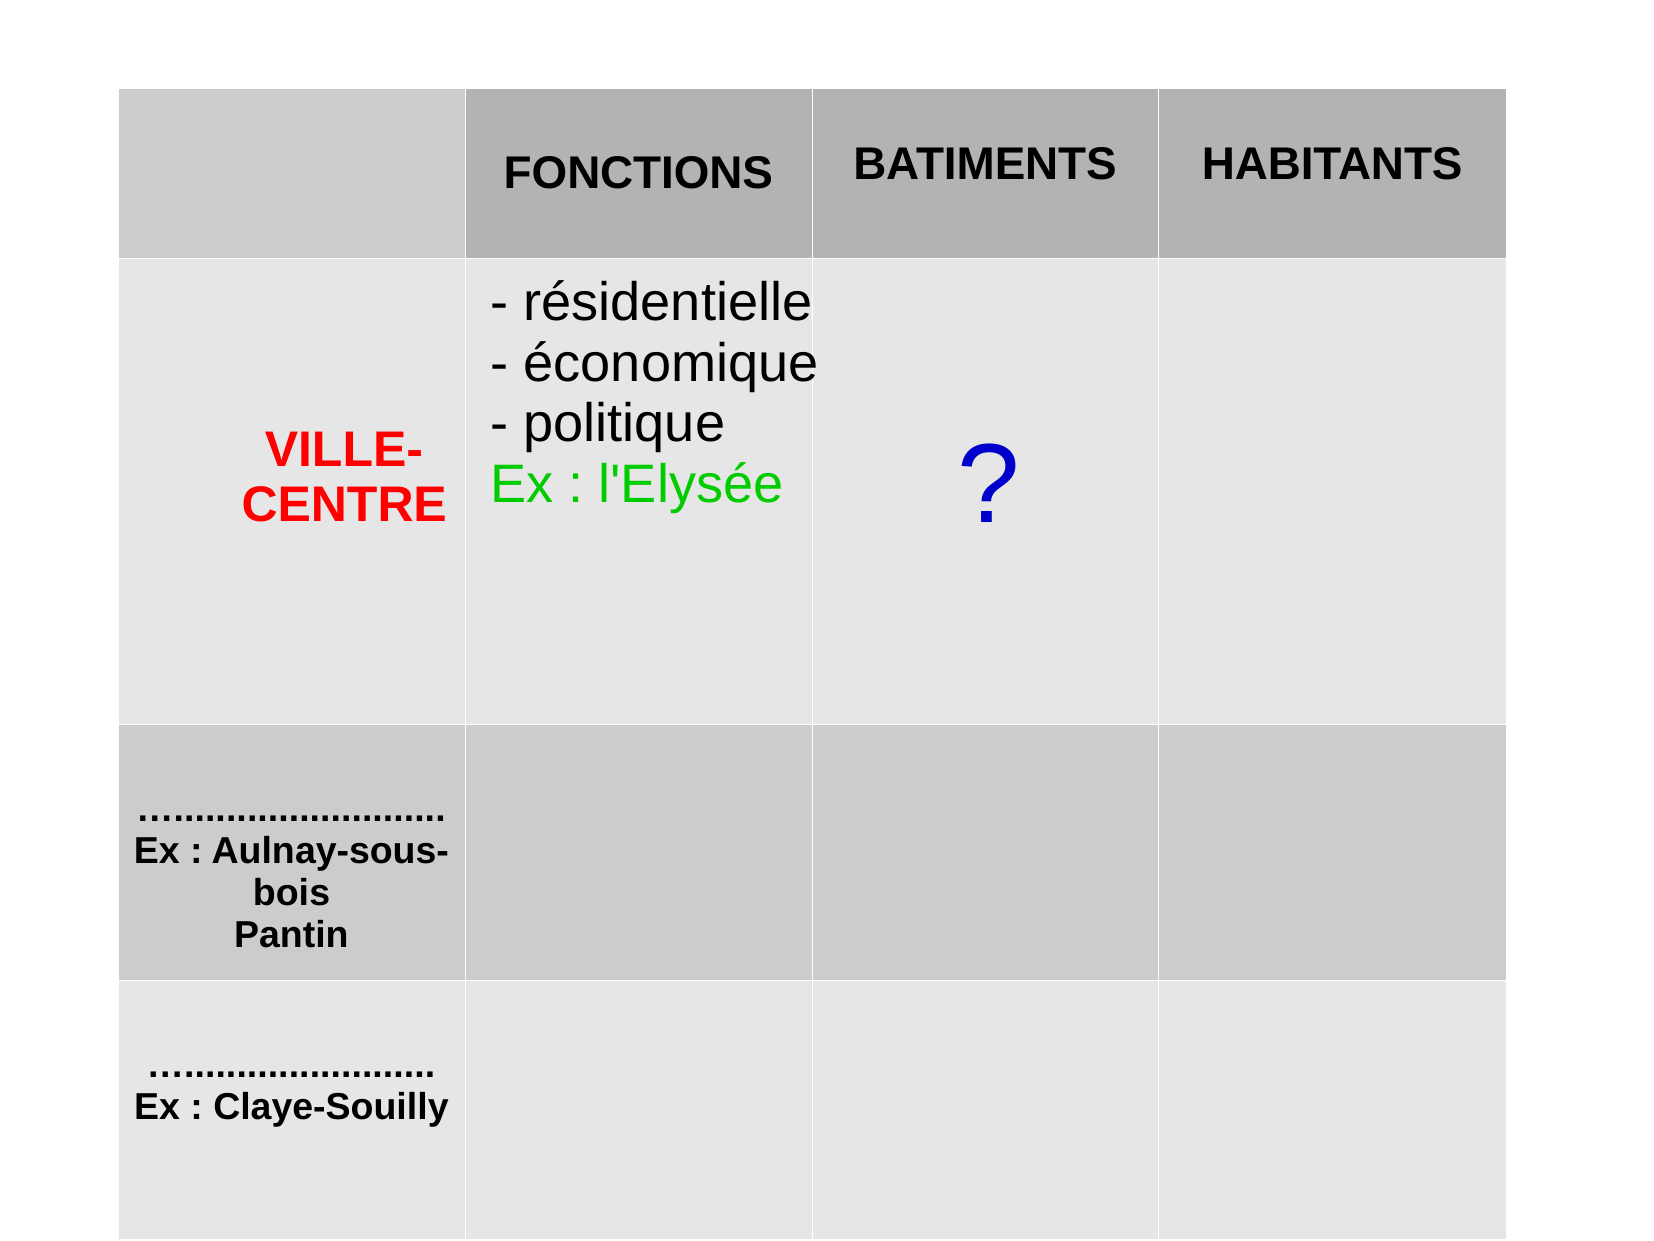

| | FONCTIONS | BATIMENTS | HABITANTS |
| --- | --- | --- | --- |
| | | | |
| ….......................... Ex : Aulnay-sous-bois Pantin | | | |
| …........................ Ex : Claye-Souilly | | | |
- résidentielle
- économique
- politique
Ex : l'Elysée
VILLE-
CENTRE
?